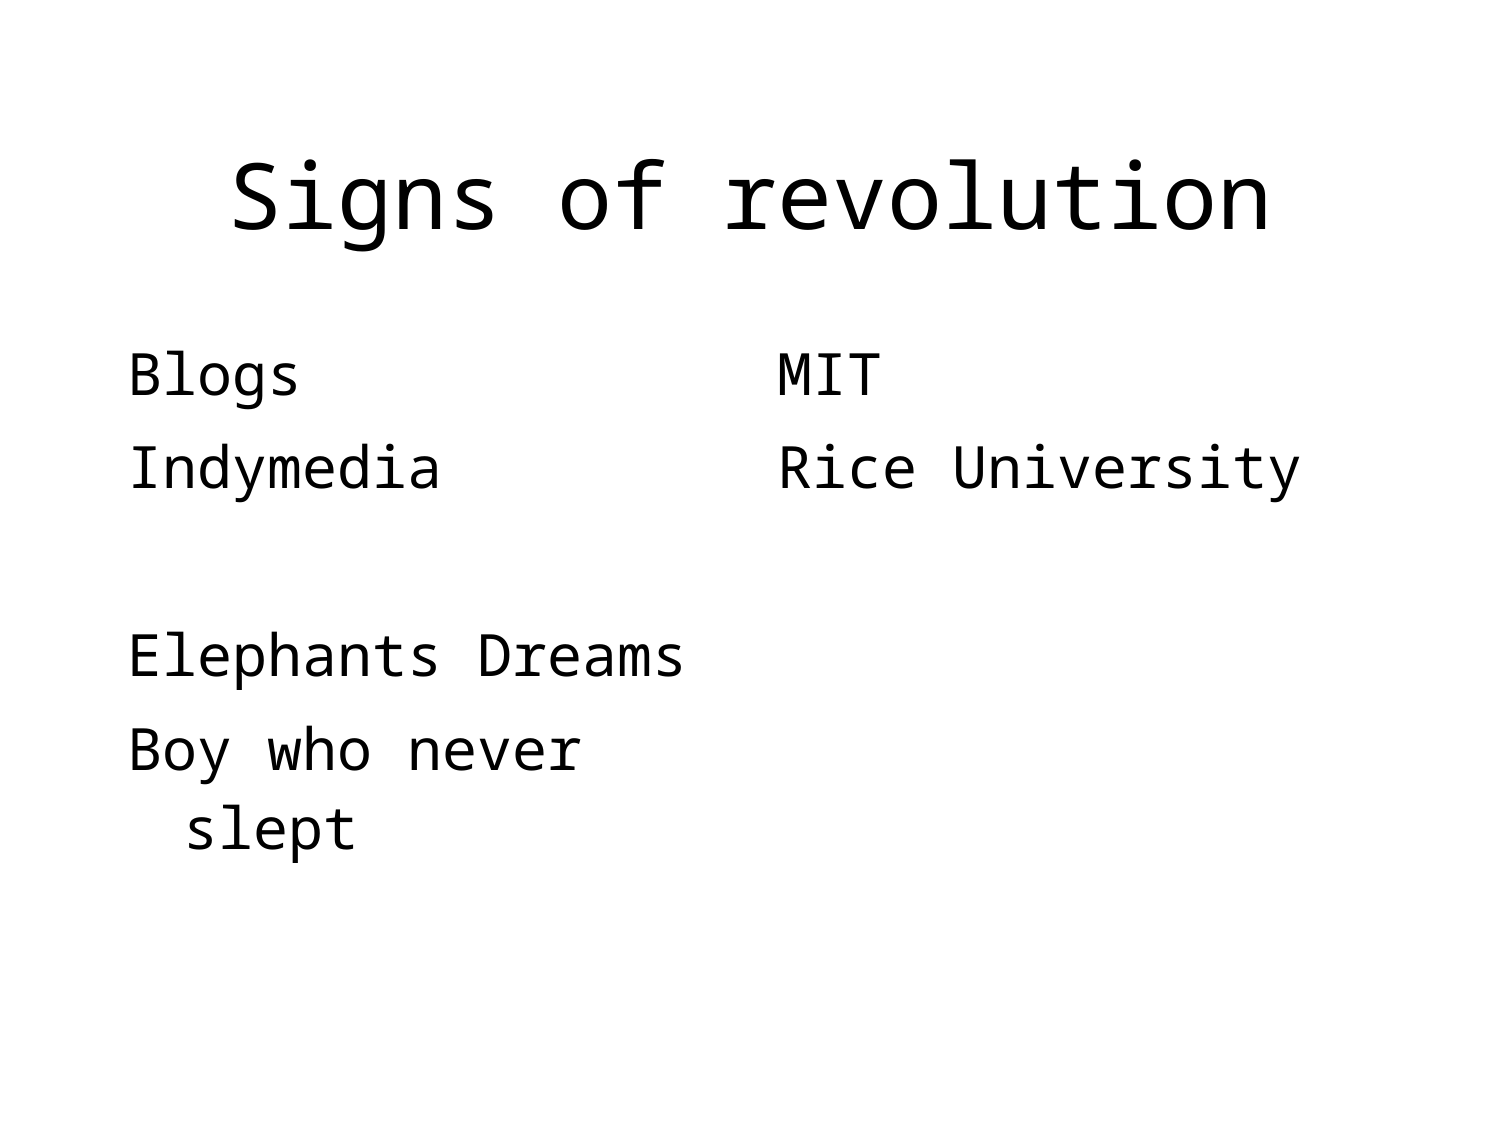

# Signs of revolution
Blogs
Indymedia
Elephants Dreams
Boy who never slept
MIT
Rice University